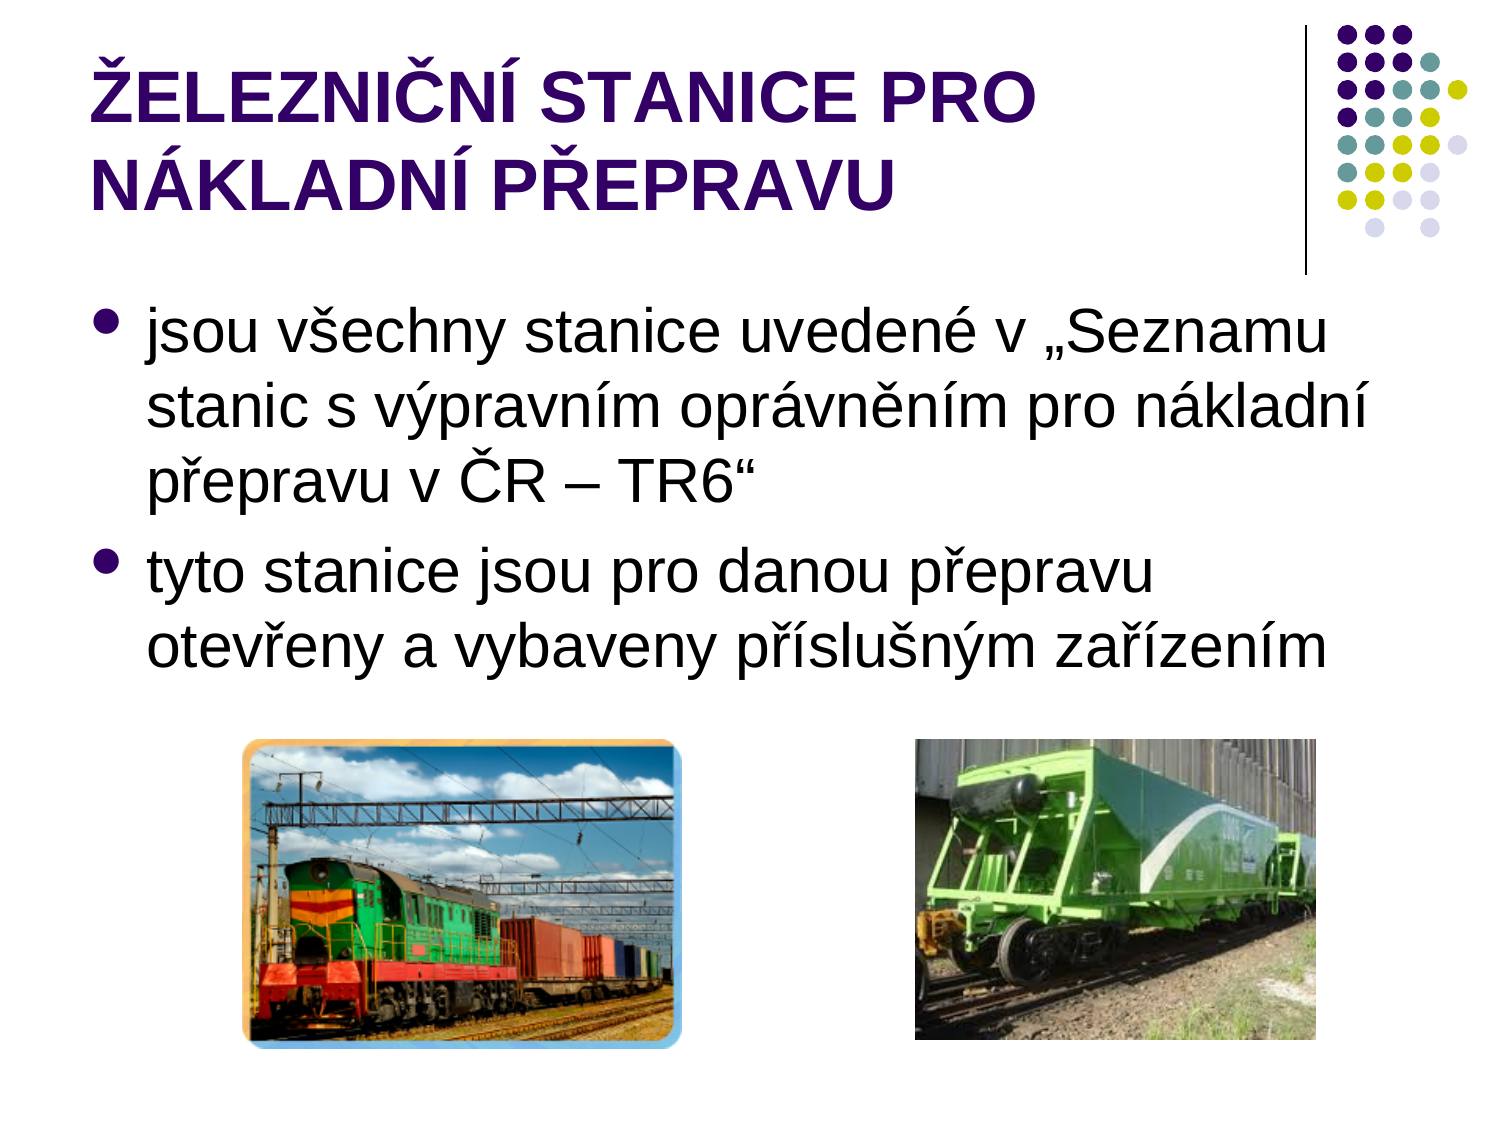

# ŽELEZNIČNÍ STANICE PRO NÁKLADNÍ PŘEPRAVU
jsou všechny stanice uvedené v „Seznamu stanic s výpravním oprávněním pro nákladní přepravu v ČR – TR6“
tyto stanice jsou pro danou přepravu otevřeny a vybaveny příslušným zařízením